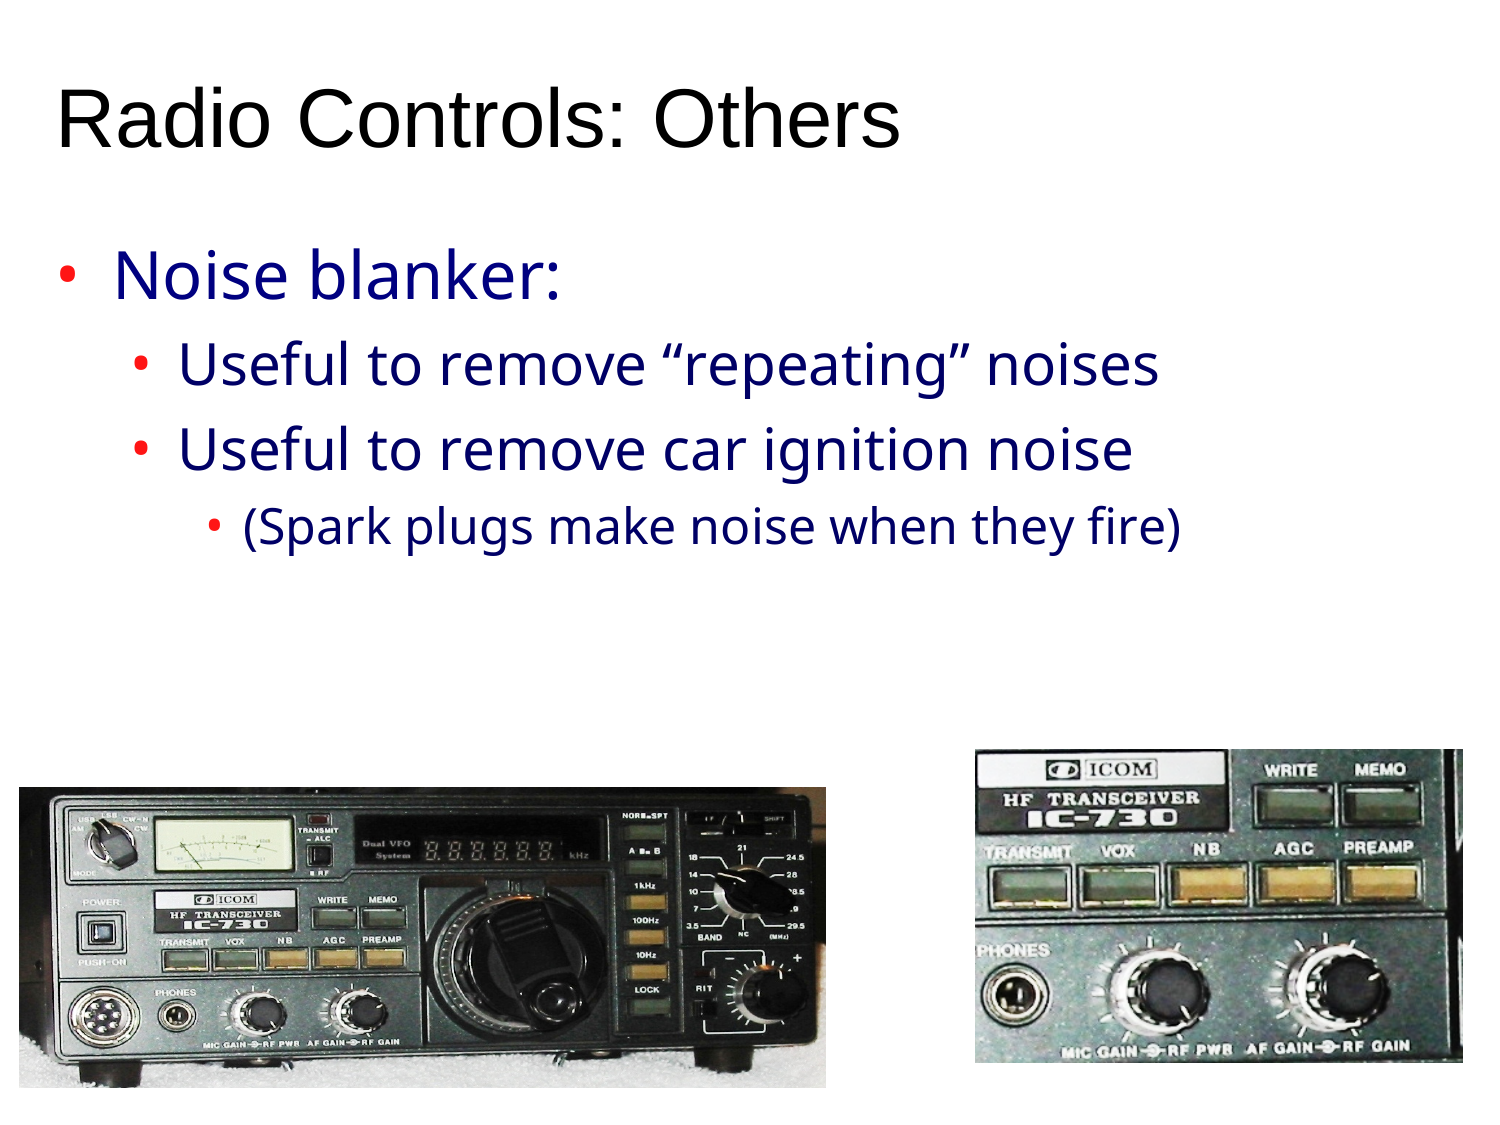

# Radio Controls: Others
Noise blanker:
Useful to remove “repeating” noises
Useful to remove car ignition noise
(Spark plugs make noise when they fire)